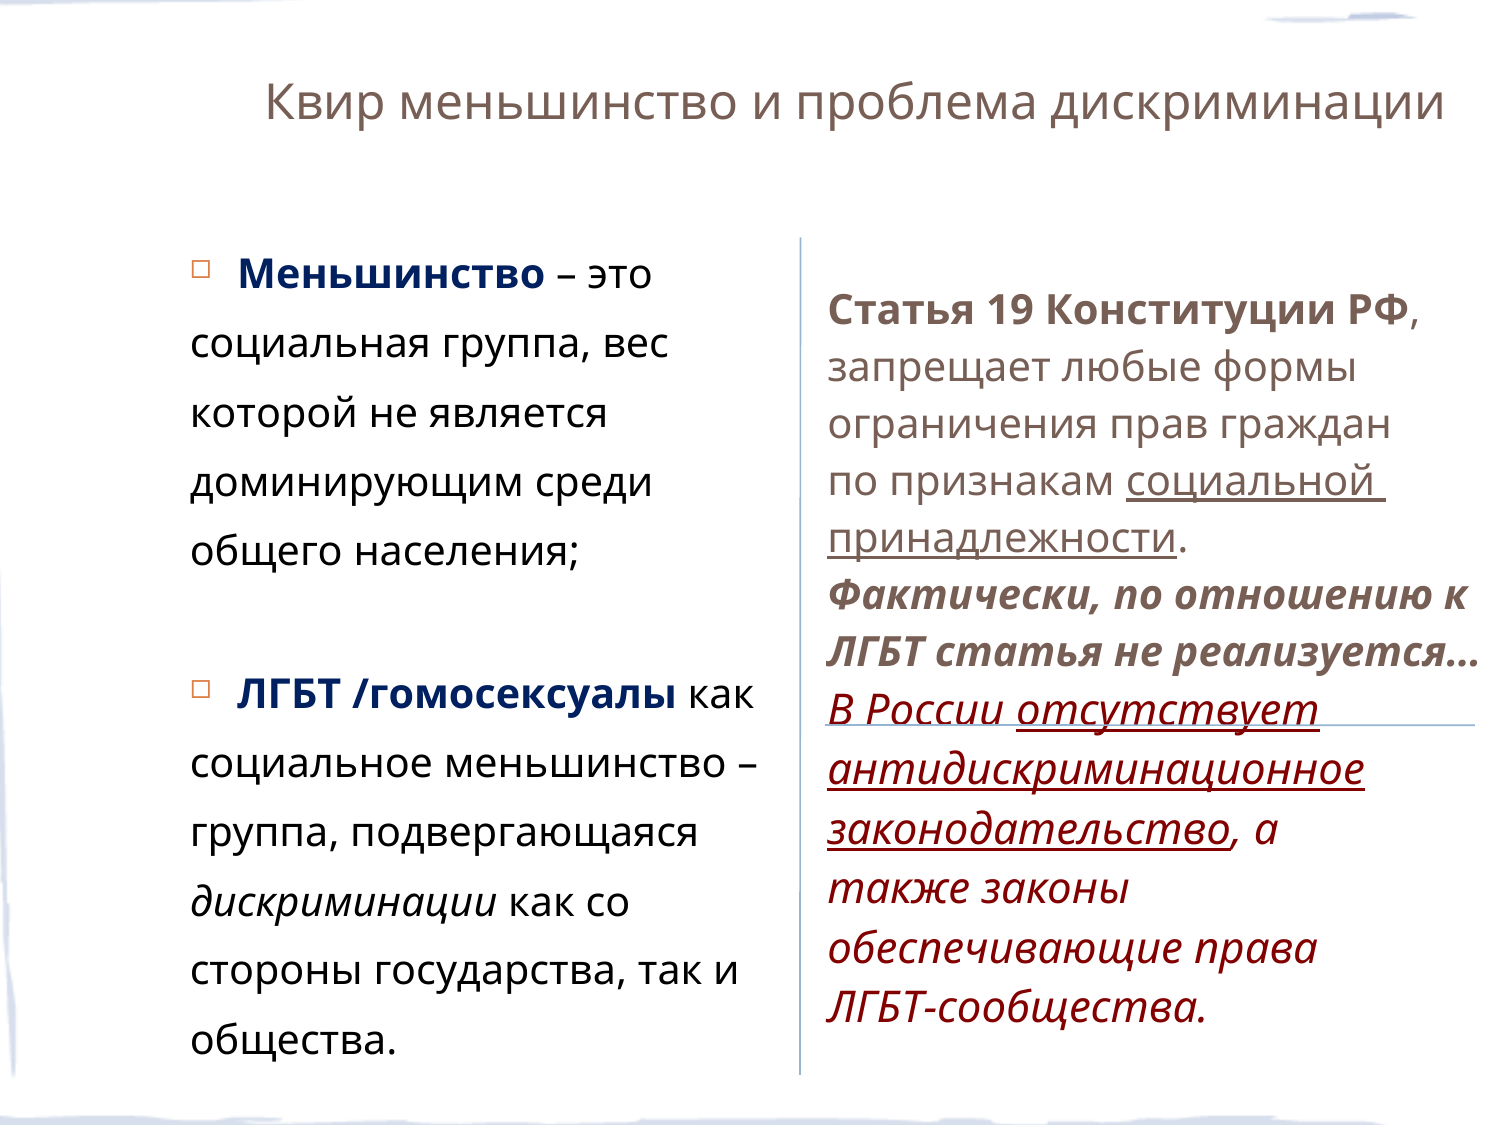

# Квир меньшинство и проблема дискриминации
Статья 19 Конституции РФ,
запрещает любые формы
ограничения прав граждан
по признакам социальной
принадлежности.
Фактически, по отношению к
ЛГБТ статья не реализуется…
В России отсутствует
антидискриминационное
законодательство, а
также законы
обеспечивающие права
ЛГБТ-сообщества.
Меньшинство – это
социальная группа, вес
которой не является
доминирующим среди
общего населения;
ЛГБТ /гомосексуалы как
социальное меньшинство –
группа, подвергающаяся
дискриминации как со
стороны государства, так и
общества.